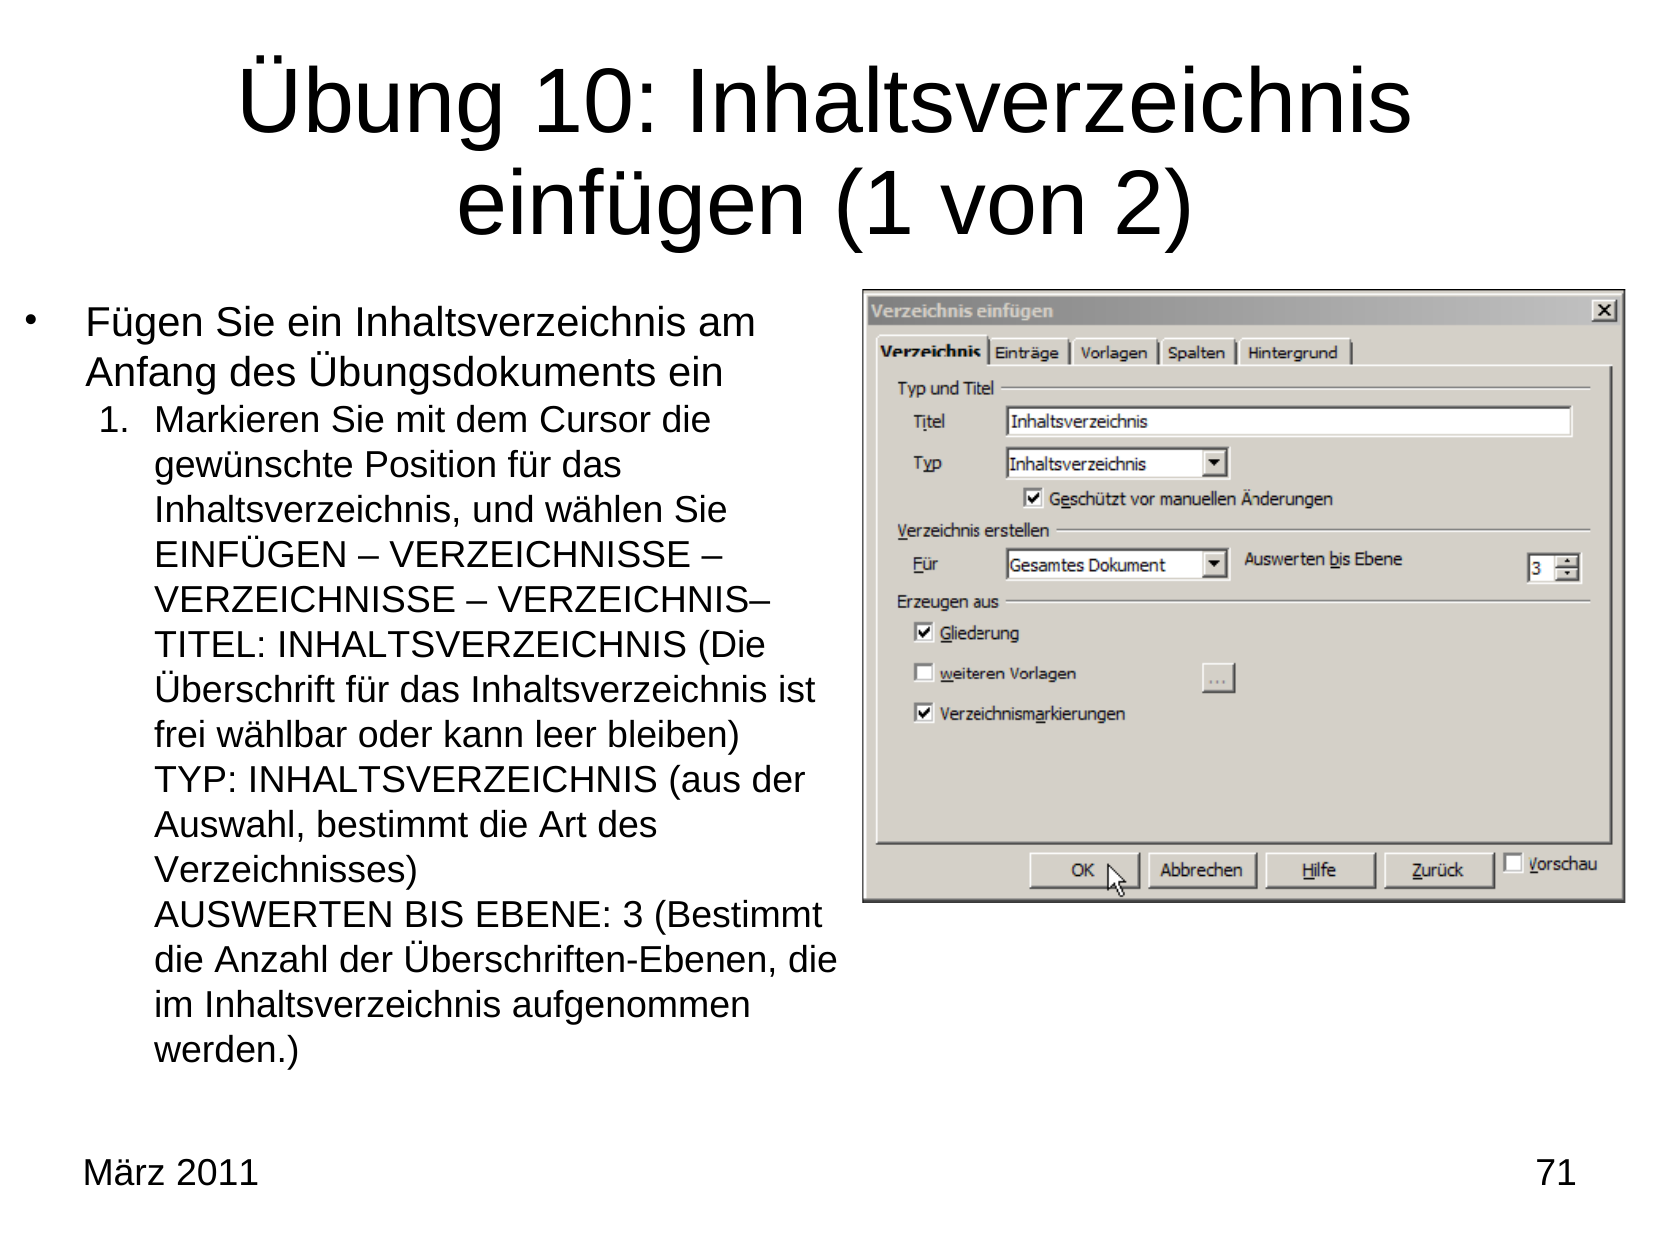

# Übung 10: Inhaltsverzeichnis einfügen (1 von 2)
Fügen Sie ein Inhaltsverzeichnis am Anfang des Übungsdokuments ein
Markieren Sie mit dem Cursor die gewünschte Position für das Inhaltsverzeichnis, und wählen Sie
EINFÜGEN – VERZEICHNISSE – VERZEICHNISSE – VERZEICHNIS– TITEL: INHALTSVERZEICHNIS (Die Überschrift für das Inhaltsverzeichnis ist frei wählbar oder kann leer bleiben)
TYP: INHALTSVERZEICHNIS (aus der Auswahl, bestimmt die Art des Verzeichnisses)
AUSWERTEN BIS EBENE: 3 (Bestimmt die Anzahl der Überschriften-Ebenen, die im Inhaltsverzeichnis aufgenommen werden.)
März 2011
71